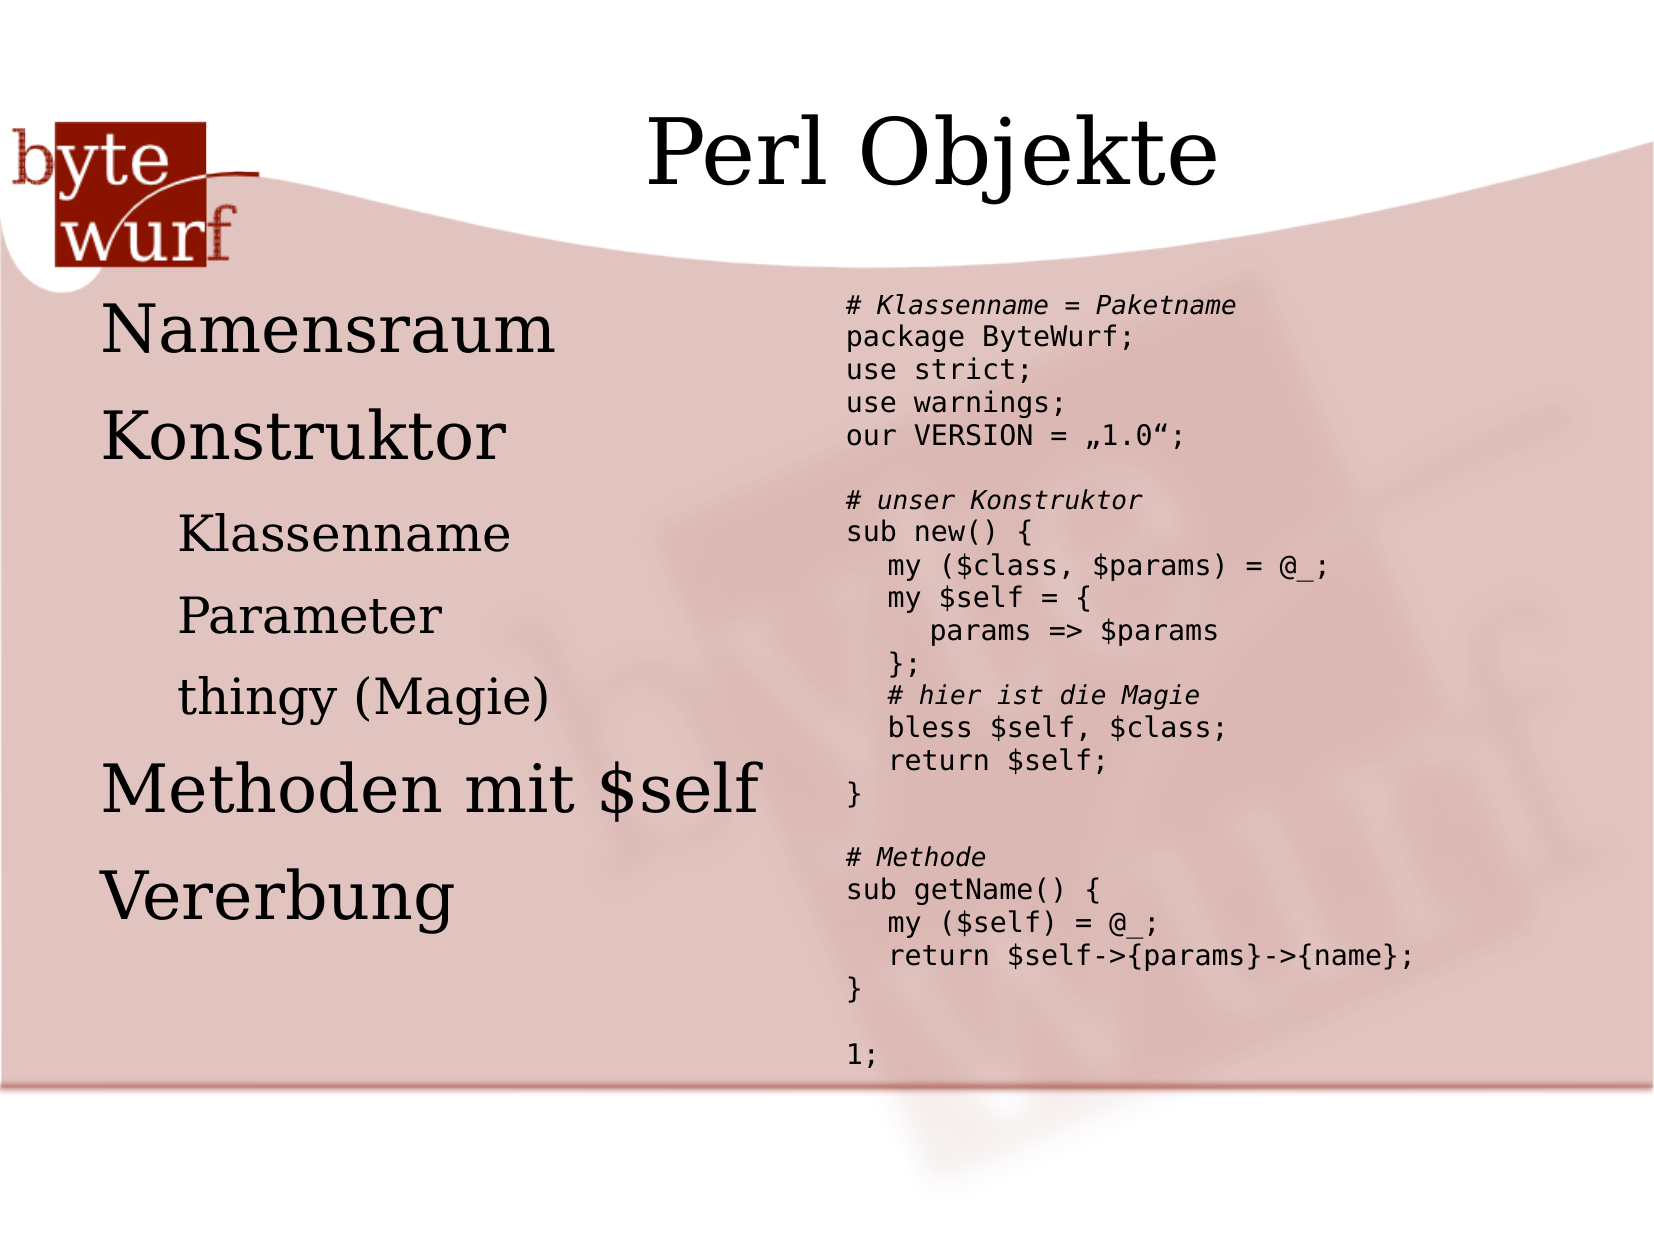

# Perl Objekte
Namensraum
Konstruktor
Klassenname
Parameter
thingy (Magie)
Methoden mit $self
Vererbung